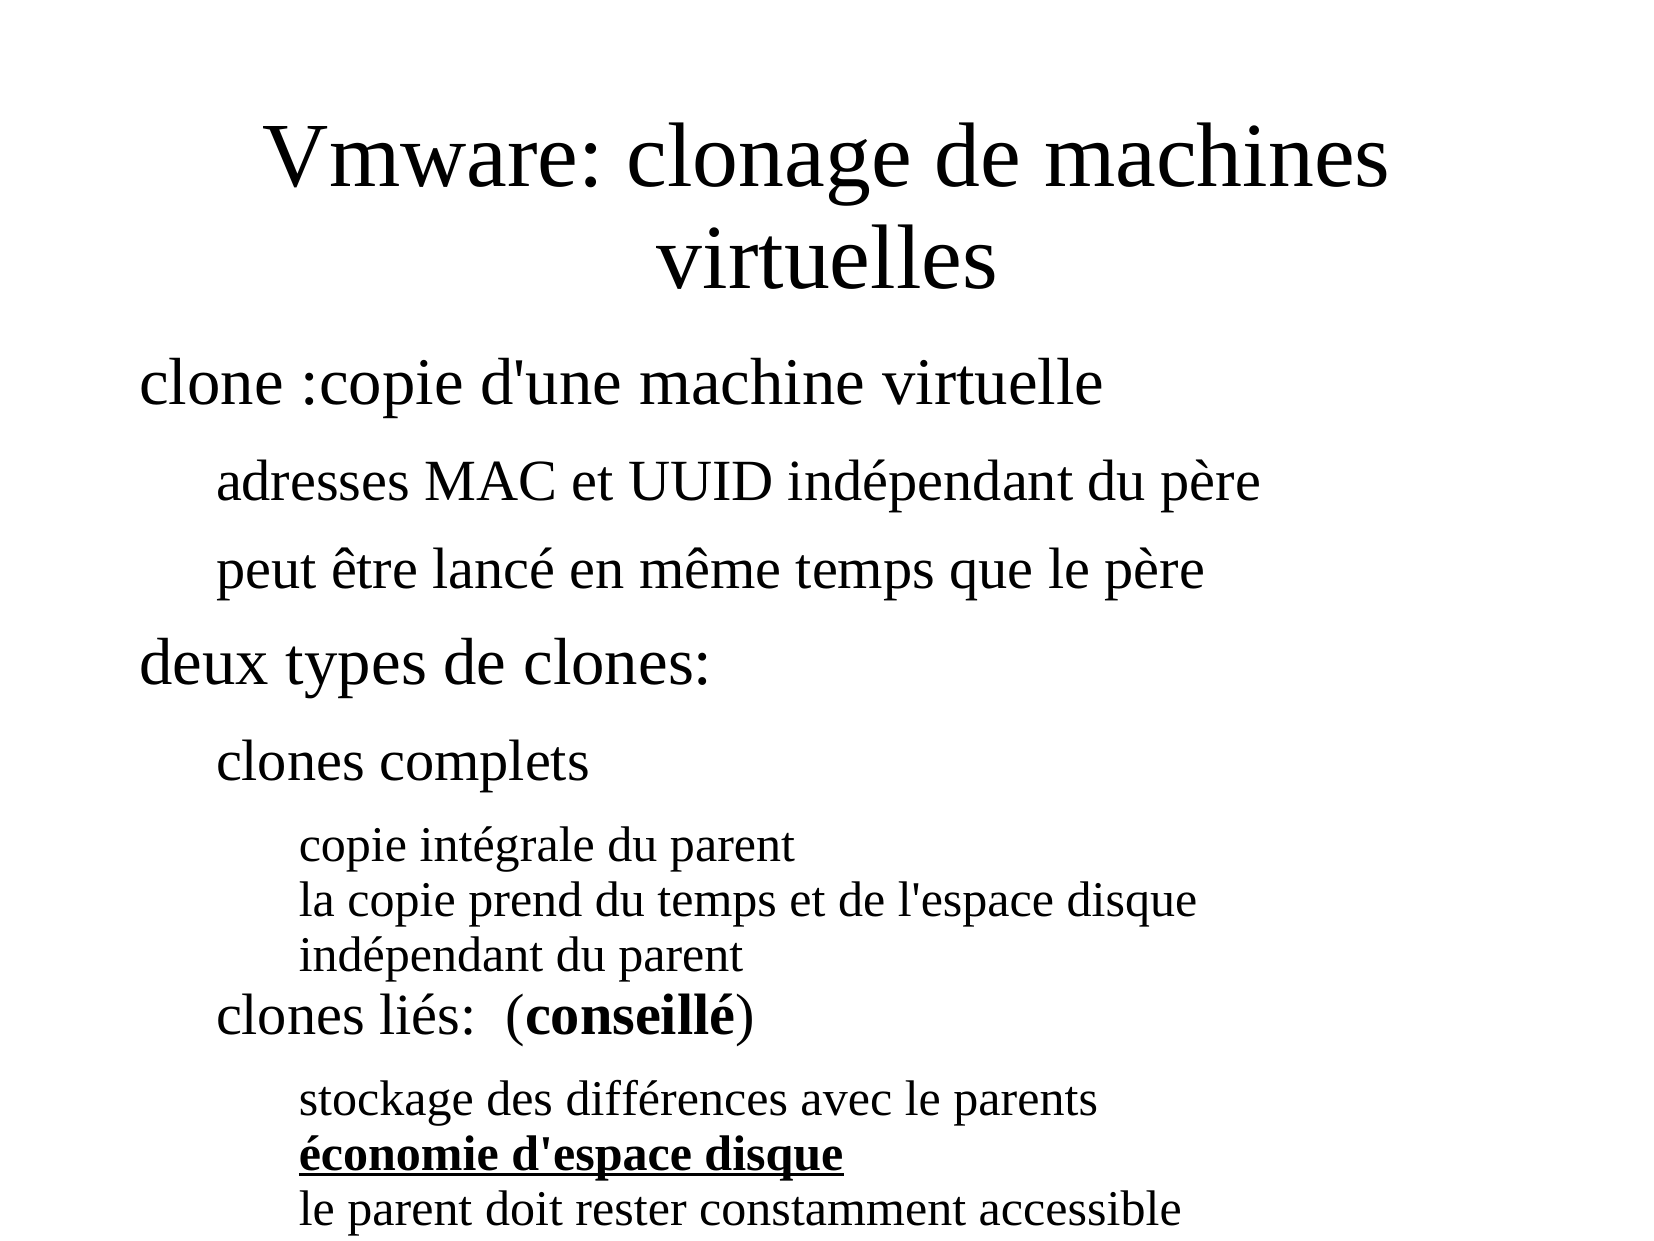

# Vmware: clonage de machines virtuelles
clone :copie d'une machine virtuelle
adresses MAC et UUID indépendant du père
peut être lancé en même temps que le père
deux types de clones:
clones complets
copie intégrale du parent
la copie prend du temps et de l'espace disque
indépendant du parent
clones liés: (conseillé)
stockage des différences avec le parents
économie d'espace disque
le parent doit rester constamment accessible